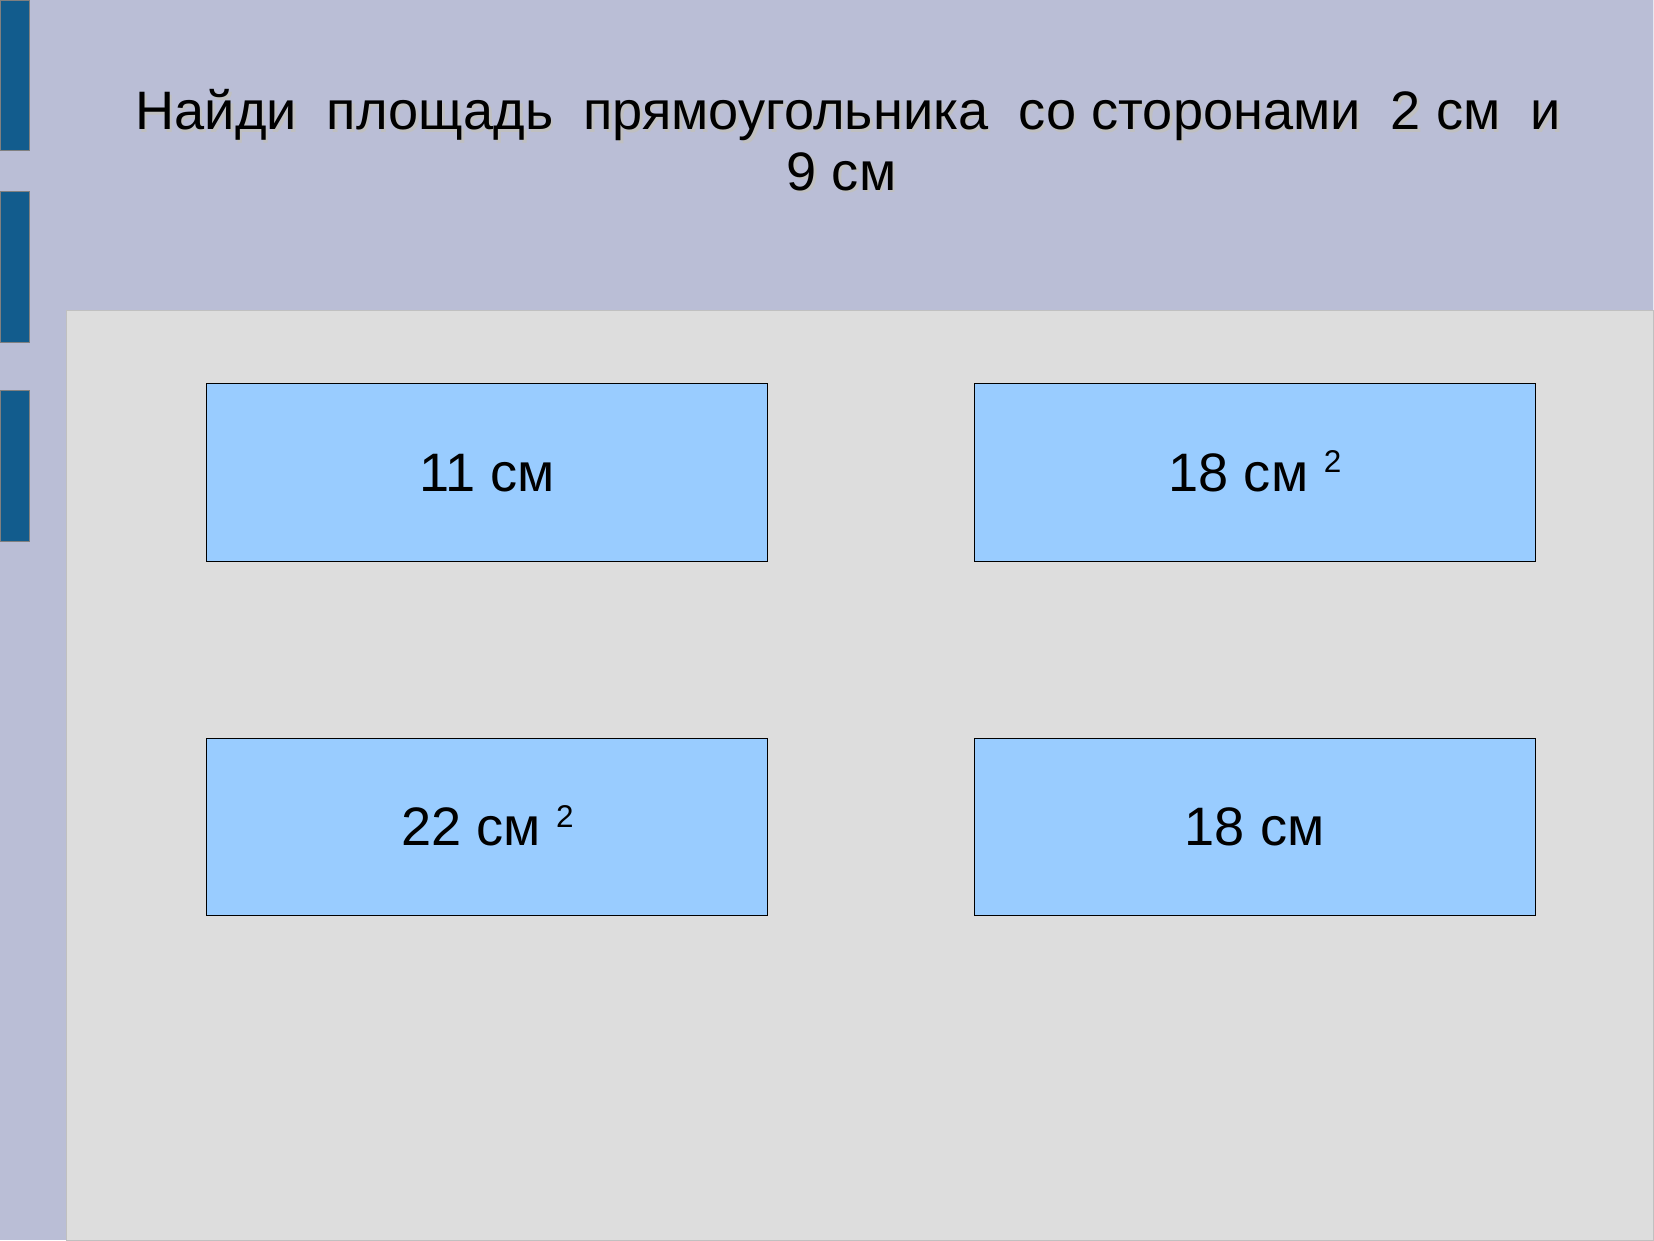

Найди площадь прямоугольника со сторонами 2 см и 9 см
11 см
18 см 2
22 см 2
18 см